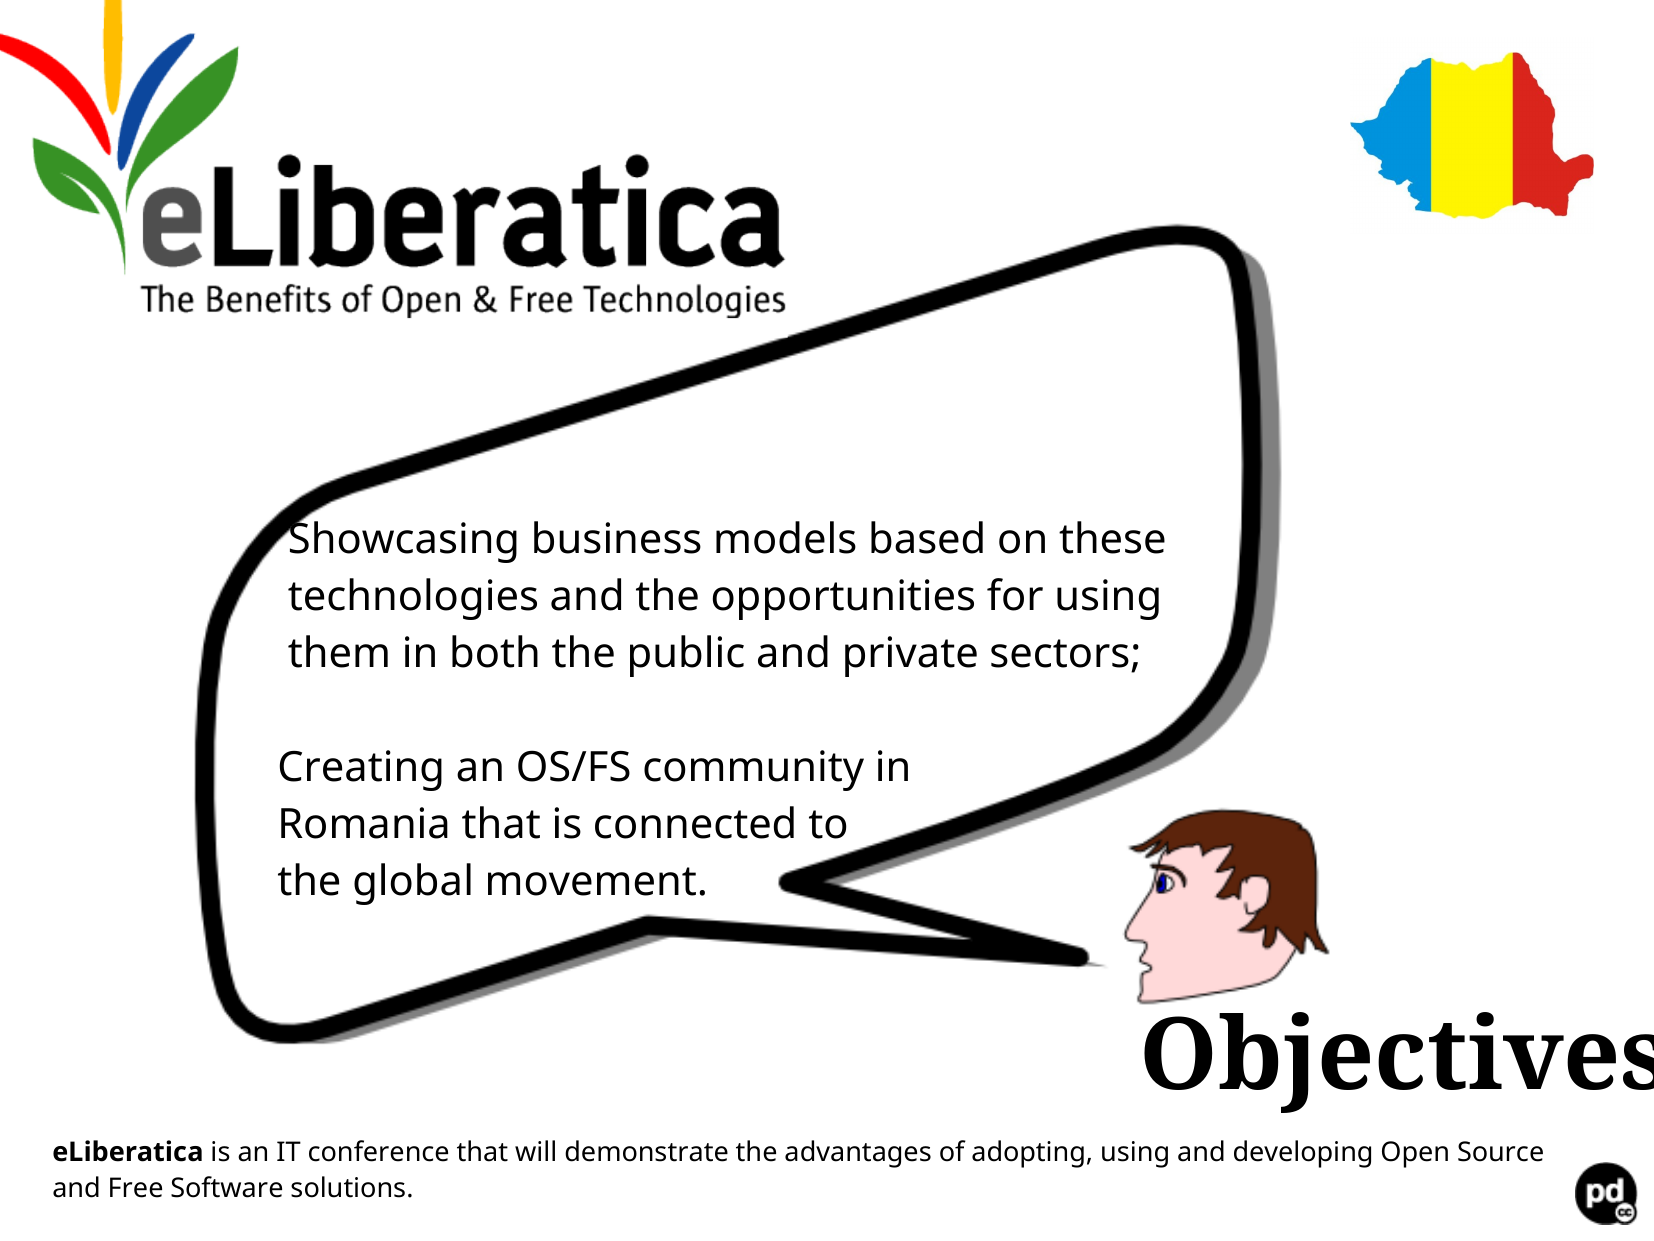

Showcasing business models based on these
 technologies and the opportunities for using
 them in both the public and private sectors;
Creating an OS/FS community in
Romania that is connected to
the global movement.
Objectives